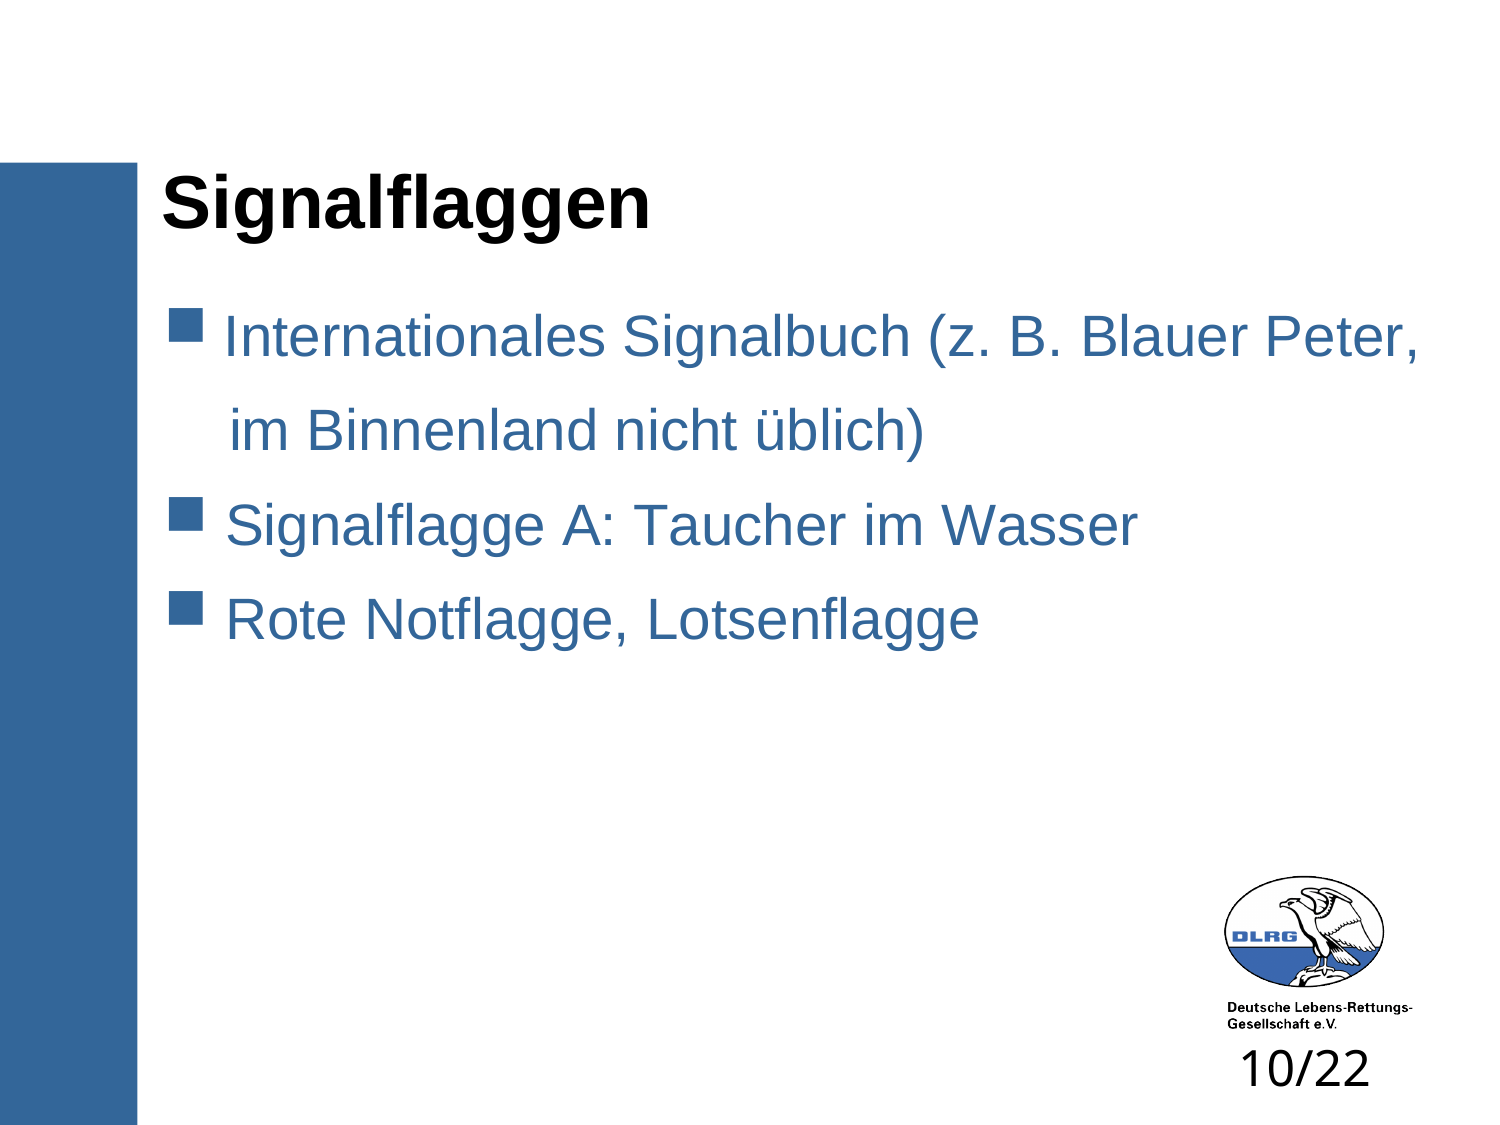

Signalflaggen
 Internationales Signalbuch (z. B. Blauer Peter, im Binnenland nicht üblich)‏
 Signalflagge A: Taucher im Wasser
 Rote Notflagge, Lotsenflagge